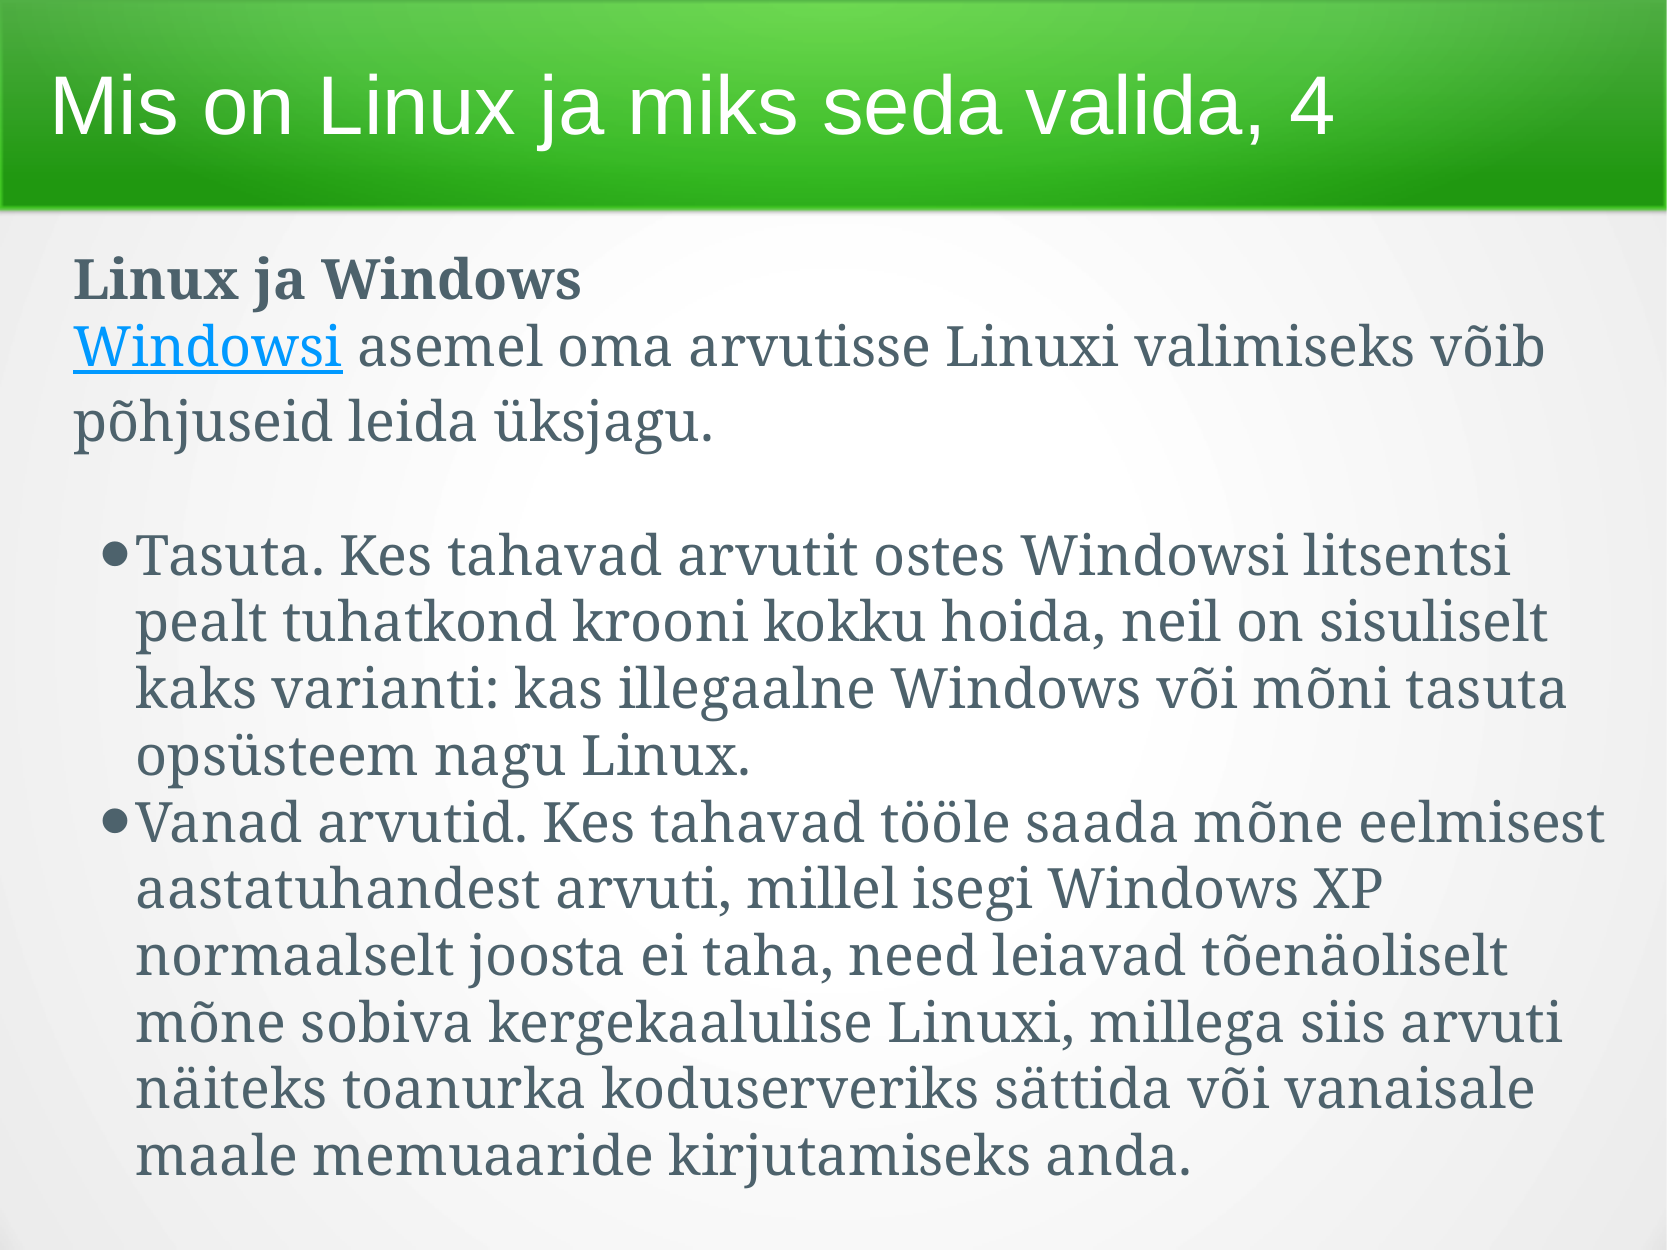

# Mis on Linux ja miks seda valida, 4
Linux ja Windows
Windowsi asemel oma arvutisse Linuxi valimiseks võib põhjuseid leida üksjagu.
Tasuta. Kes tahavad arvutit ostes Windowsi litsentsi pealt tuhatkond krooni kokku hoida, neil on sisuliselt kaks varianti: kas illegaalne Windows või mõni tasuta opsüsteem nagu Linux.
Vanad arvutid. Kes tahavad tööle saada mõne eelmisest aastatuhandest arvuti, millel isegi Windows XP normaalselt joosta ei taha, need leiavad tõenäoliselt mõne sobiva kergekaalulise Linuxi, millega siis arvuti näiteks toanurka koduserveriks sättida või vanaisale maale memuaaride kirjutamiseks anda.